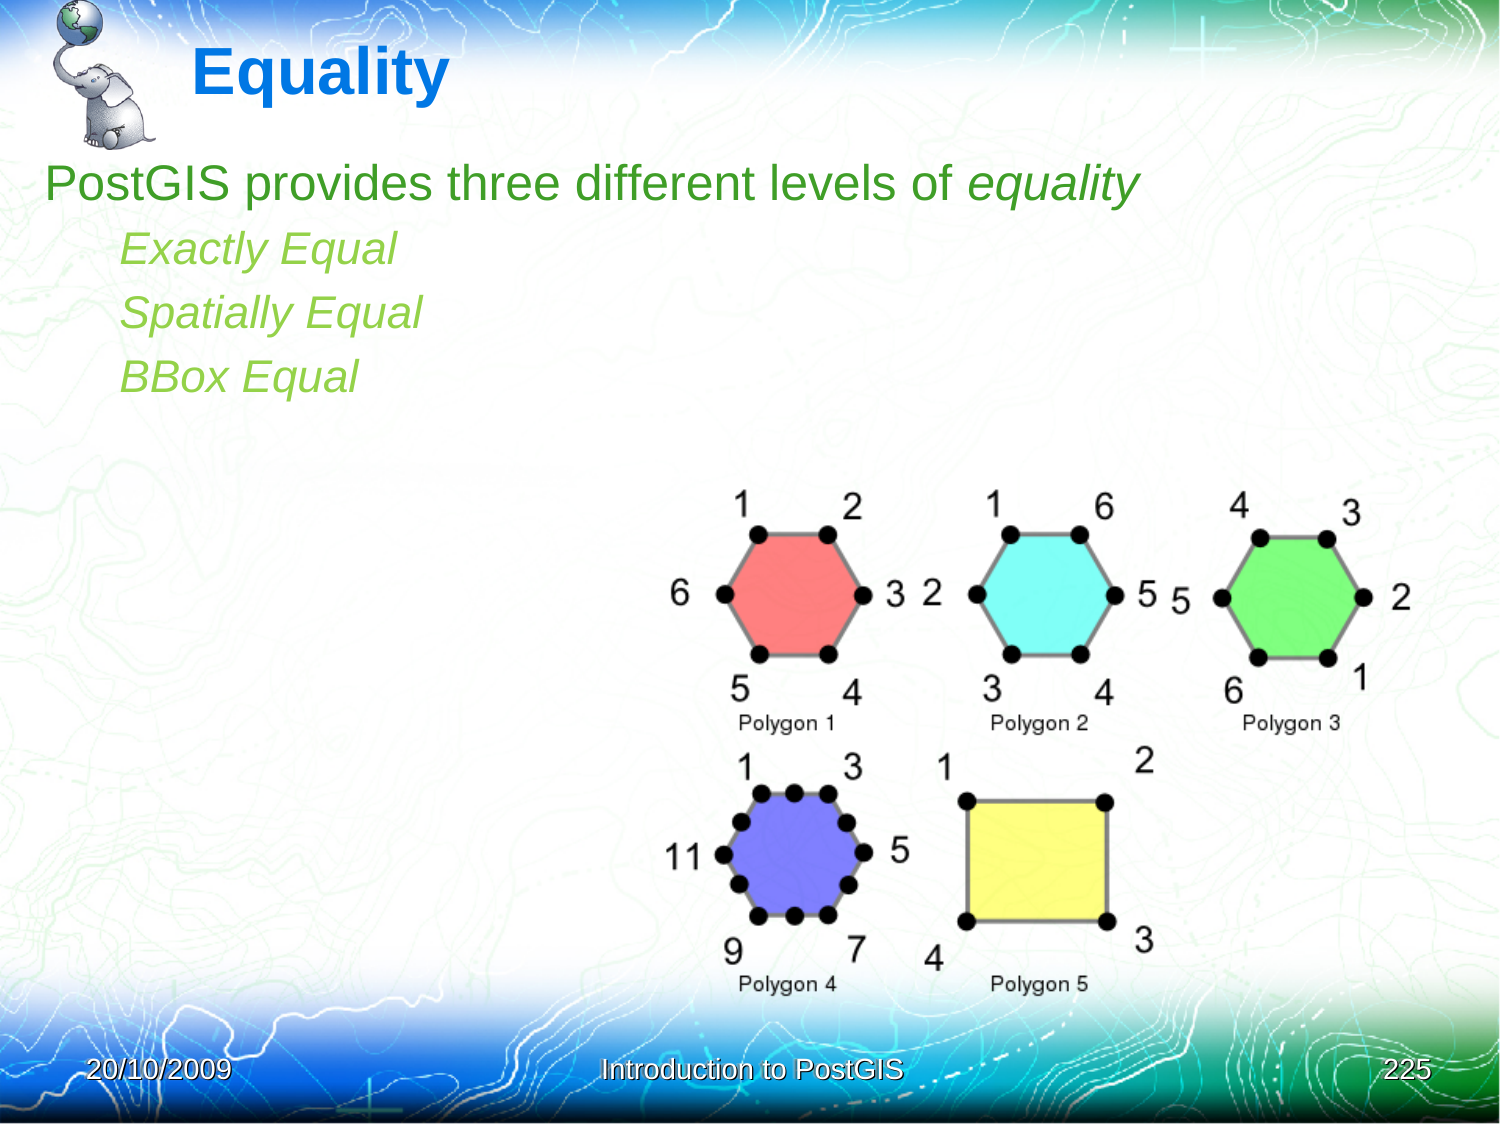

# Equality
PostGIS provides three different levels of equality
Exactly Equal
Spatially Equal
BBox Equal
20/10/2009
Introduction to PostGIS
225